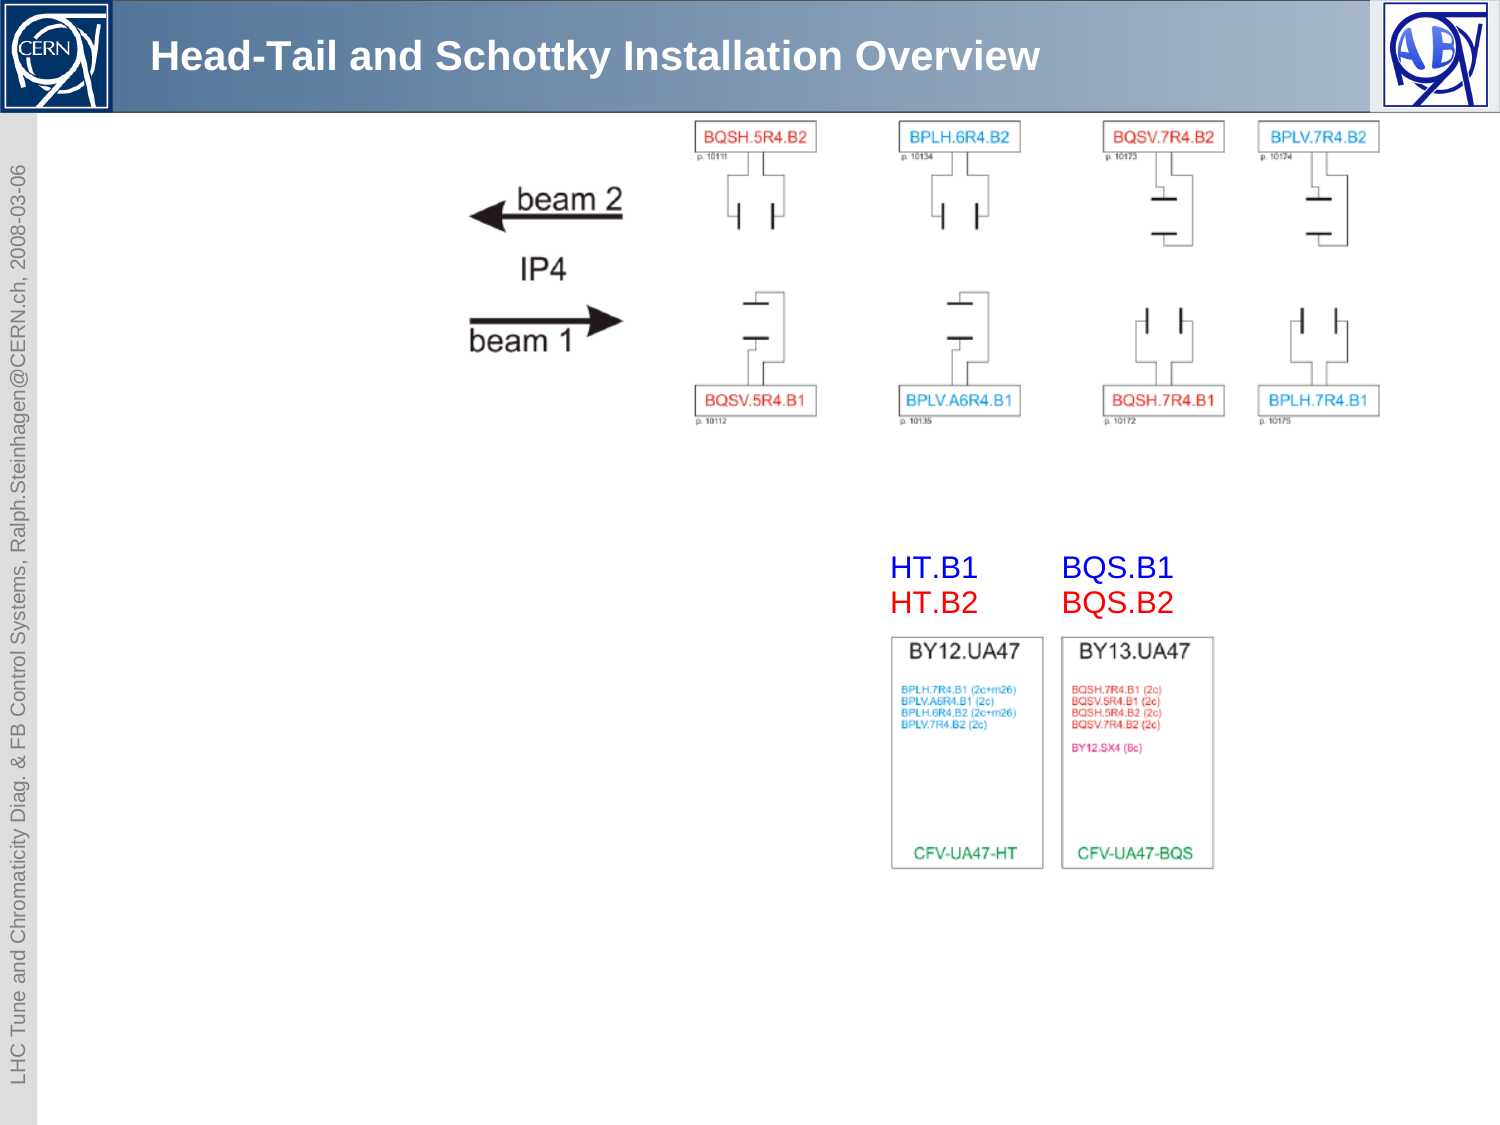

# Head-Tail and Schottky Installation Overview
HT.B1
HT.B2
BQS.B1
BQS.B2